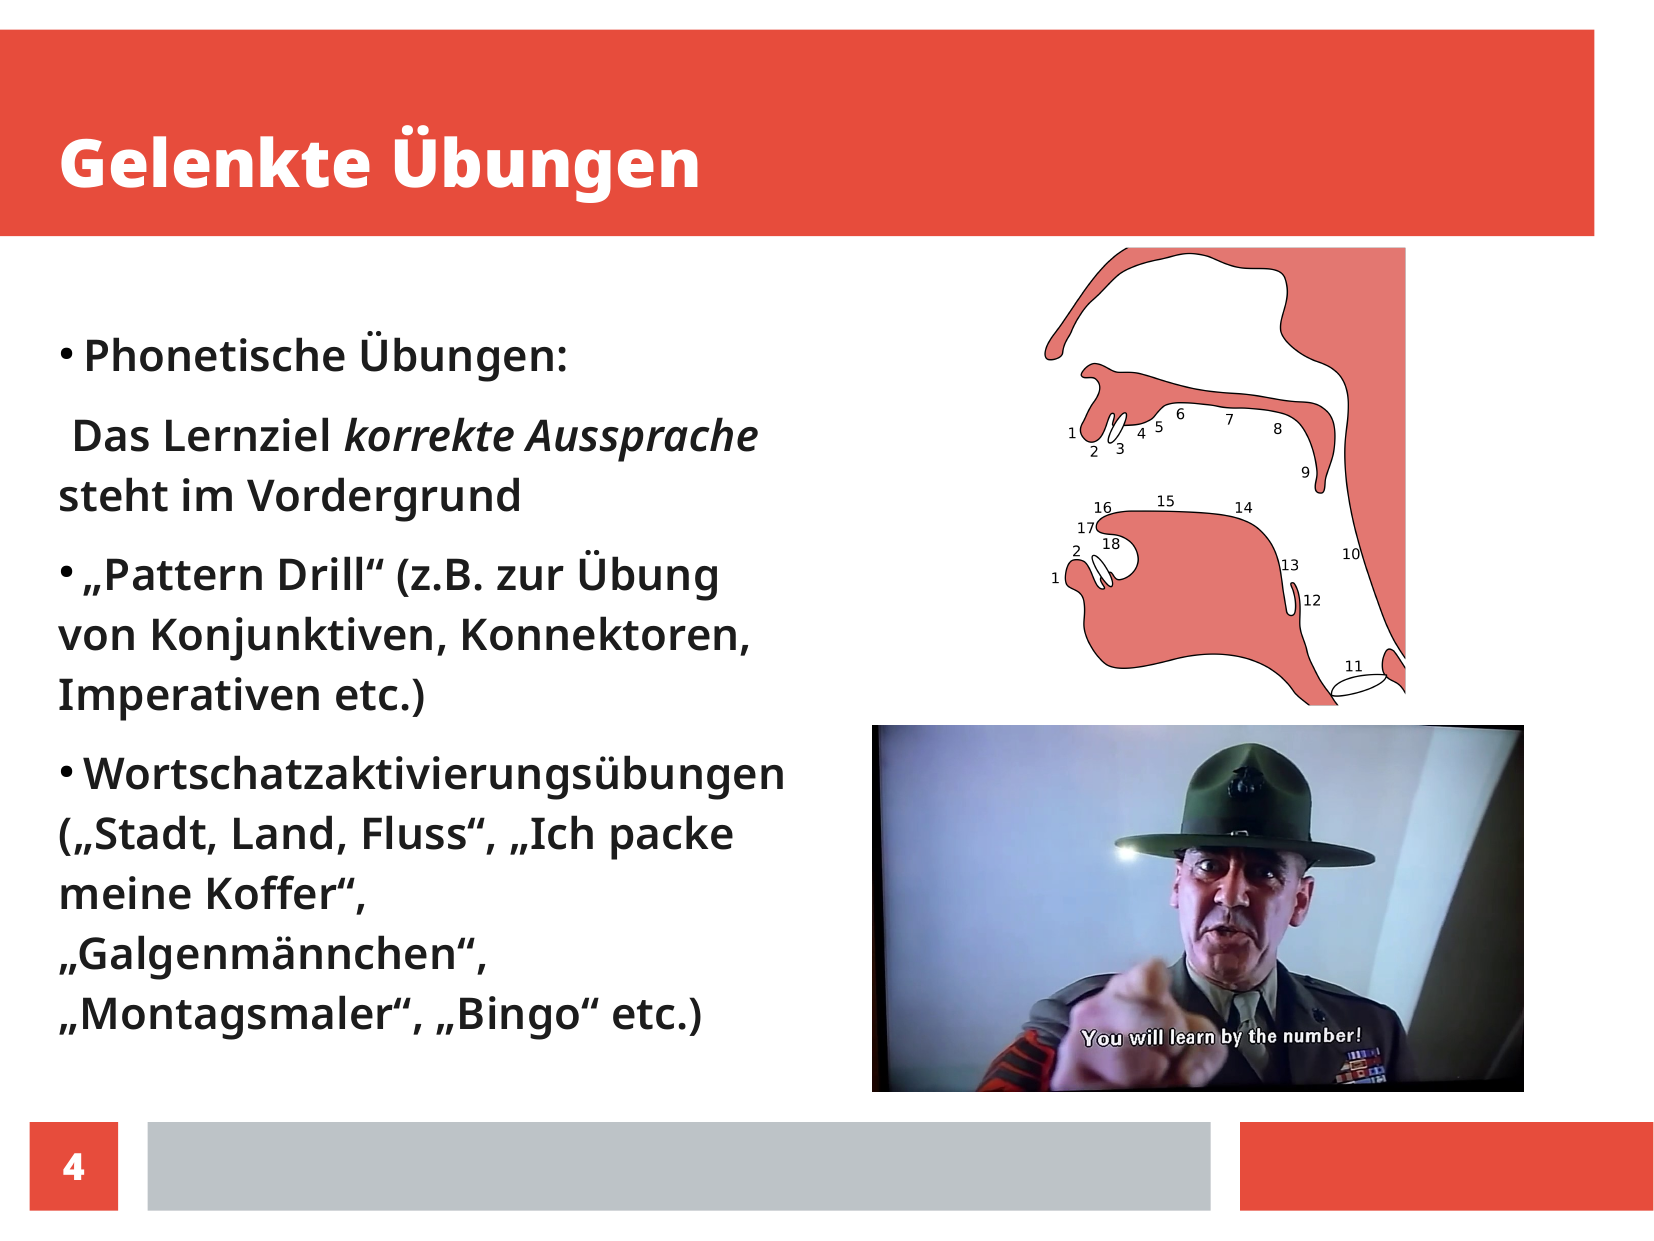

# Gelenkte Übungen
 Phonetische Übungen:
Das Lernziel korrekte Aussprache steht im Vordergrund
 „Pattern Drill“ (z.B. zur Übung von Konjunktiven, Konnektoren, Imperativen etc.)
 Wortschatzaktivierungsübungen („Stadt, Land, Fluss“, „Ich packe meine Koffer“, „Galgenmännchen“, „Montagsmaler“, „Bingo“ etc.)
4